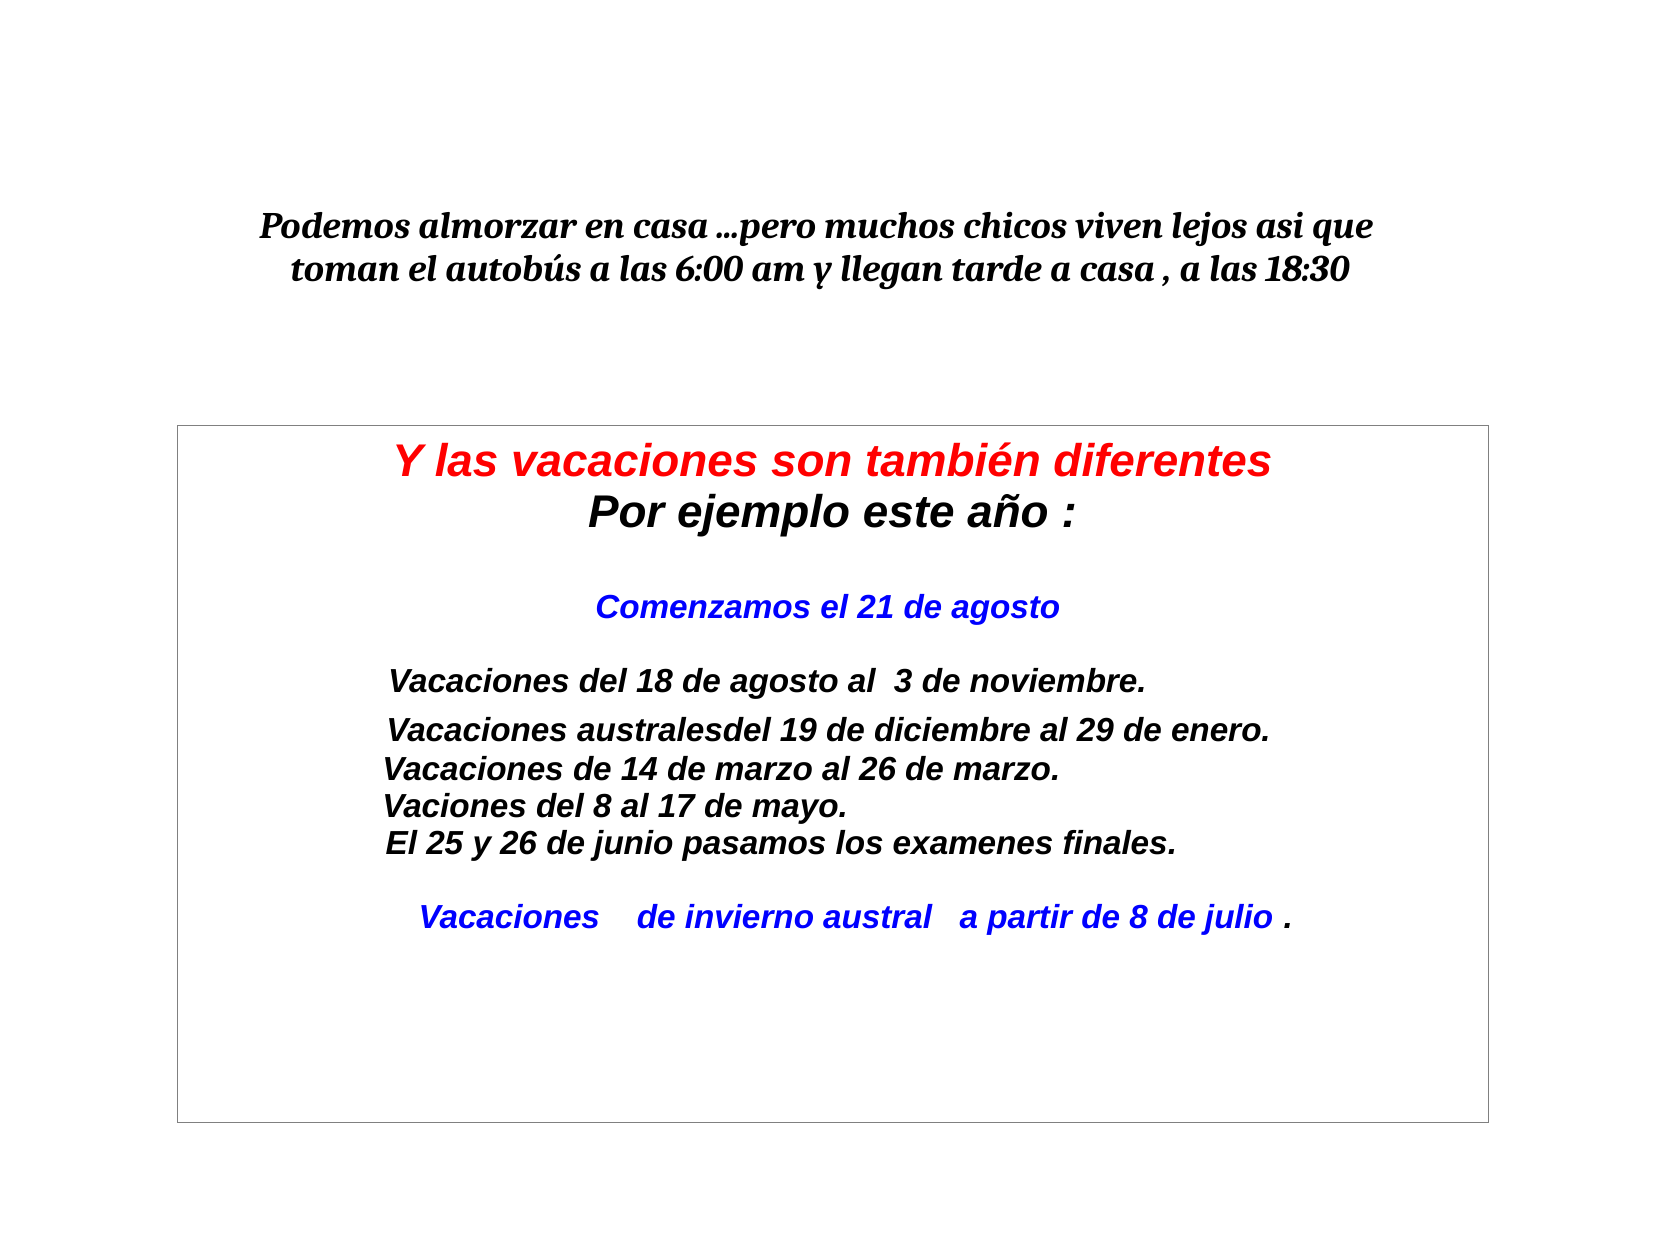

Podemos almorzar en casa ...pero muchos chicos viven lejos asi que
toman el autobús a las 6:00 am y llegan tarde a casa , a las 18:30
Y las vacaciones son también diferentes
Por ejemplo este año :
Comenzamos el 21 de agosto
Vacaciones del 18 de agosto al 3 de noviembre.
 Vacaciones australesdel 19 de diciembre al 29 de enero.
Vacaciones de 14 de marzo al 26 de marzo.
Vaciones del 8 al 17 de mayo.
El 25 y 26 de junio pasamos los examenes finales.
 Vacaciones de invierno austral a partir de 8 de julio .